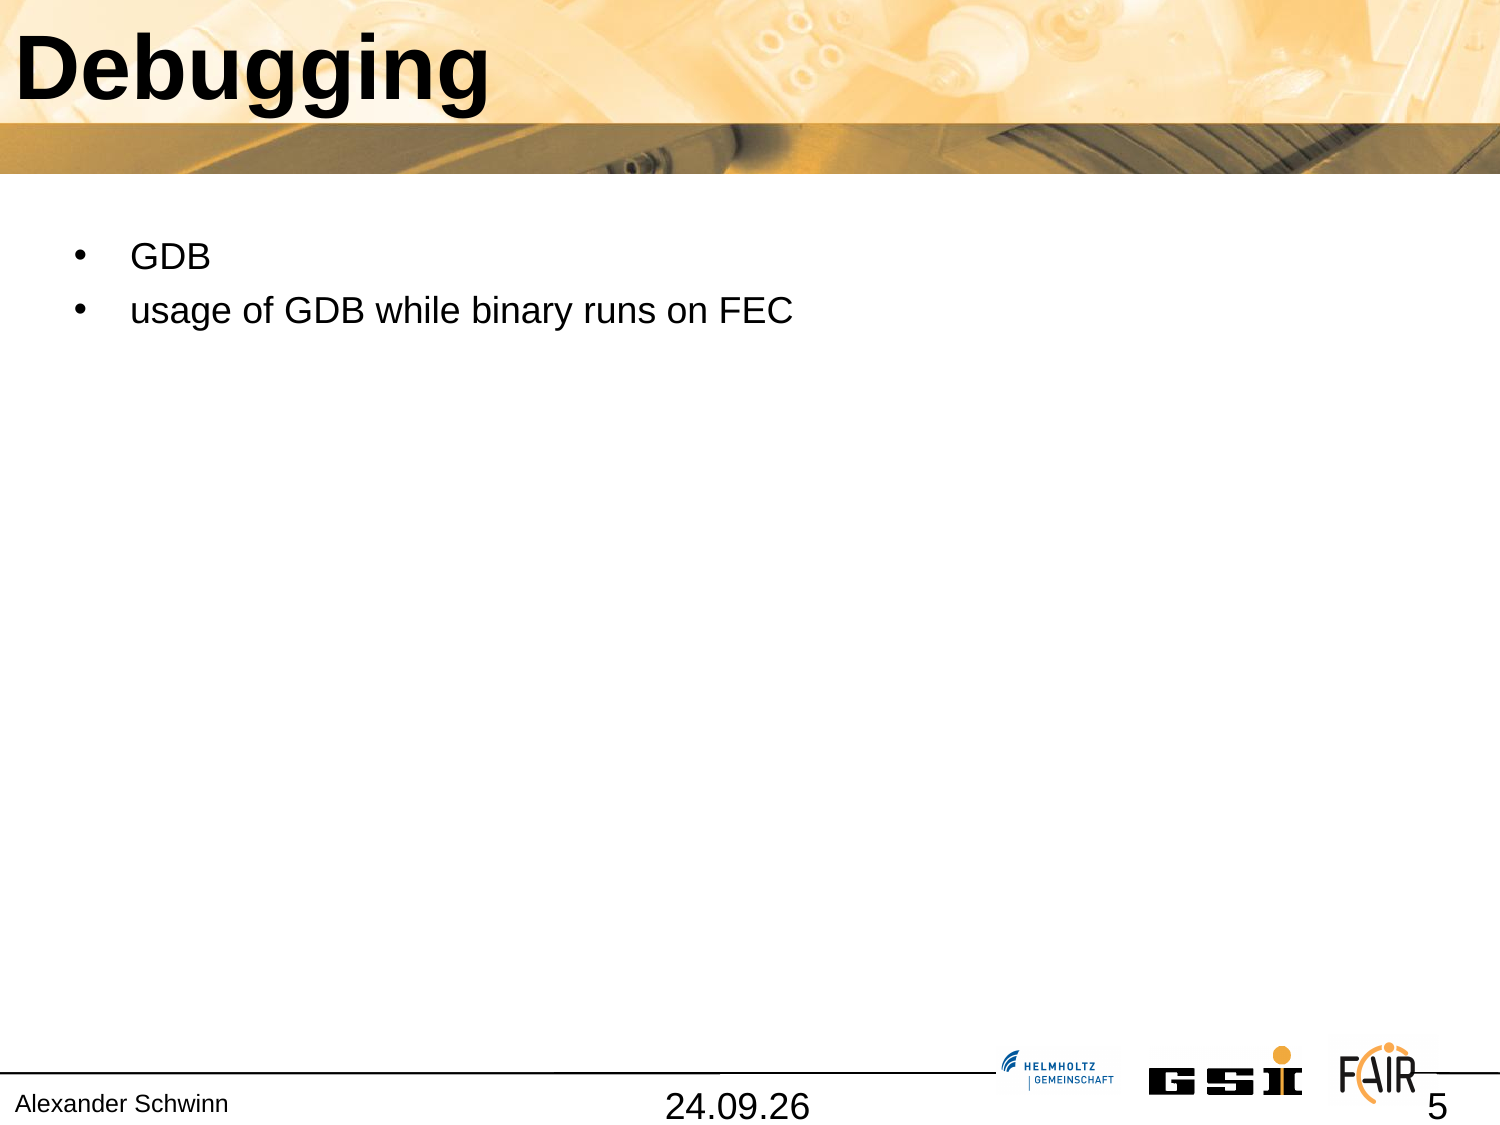

Debugging
# GDB
usage of GDB while binary runs on FEC
5